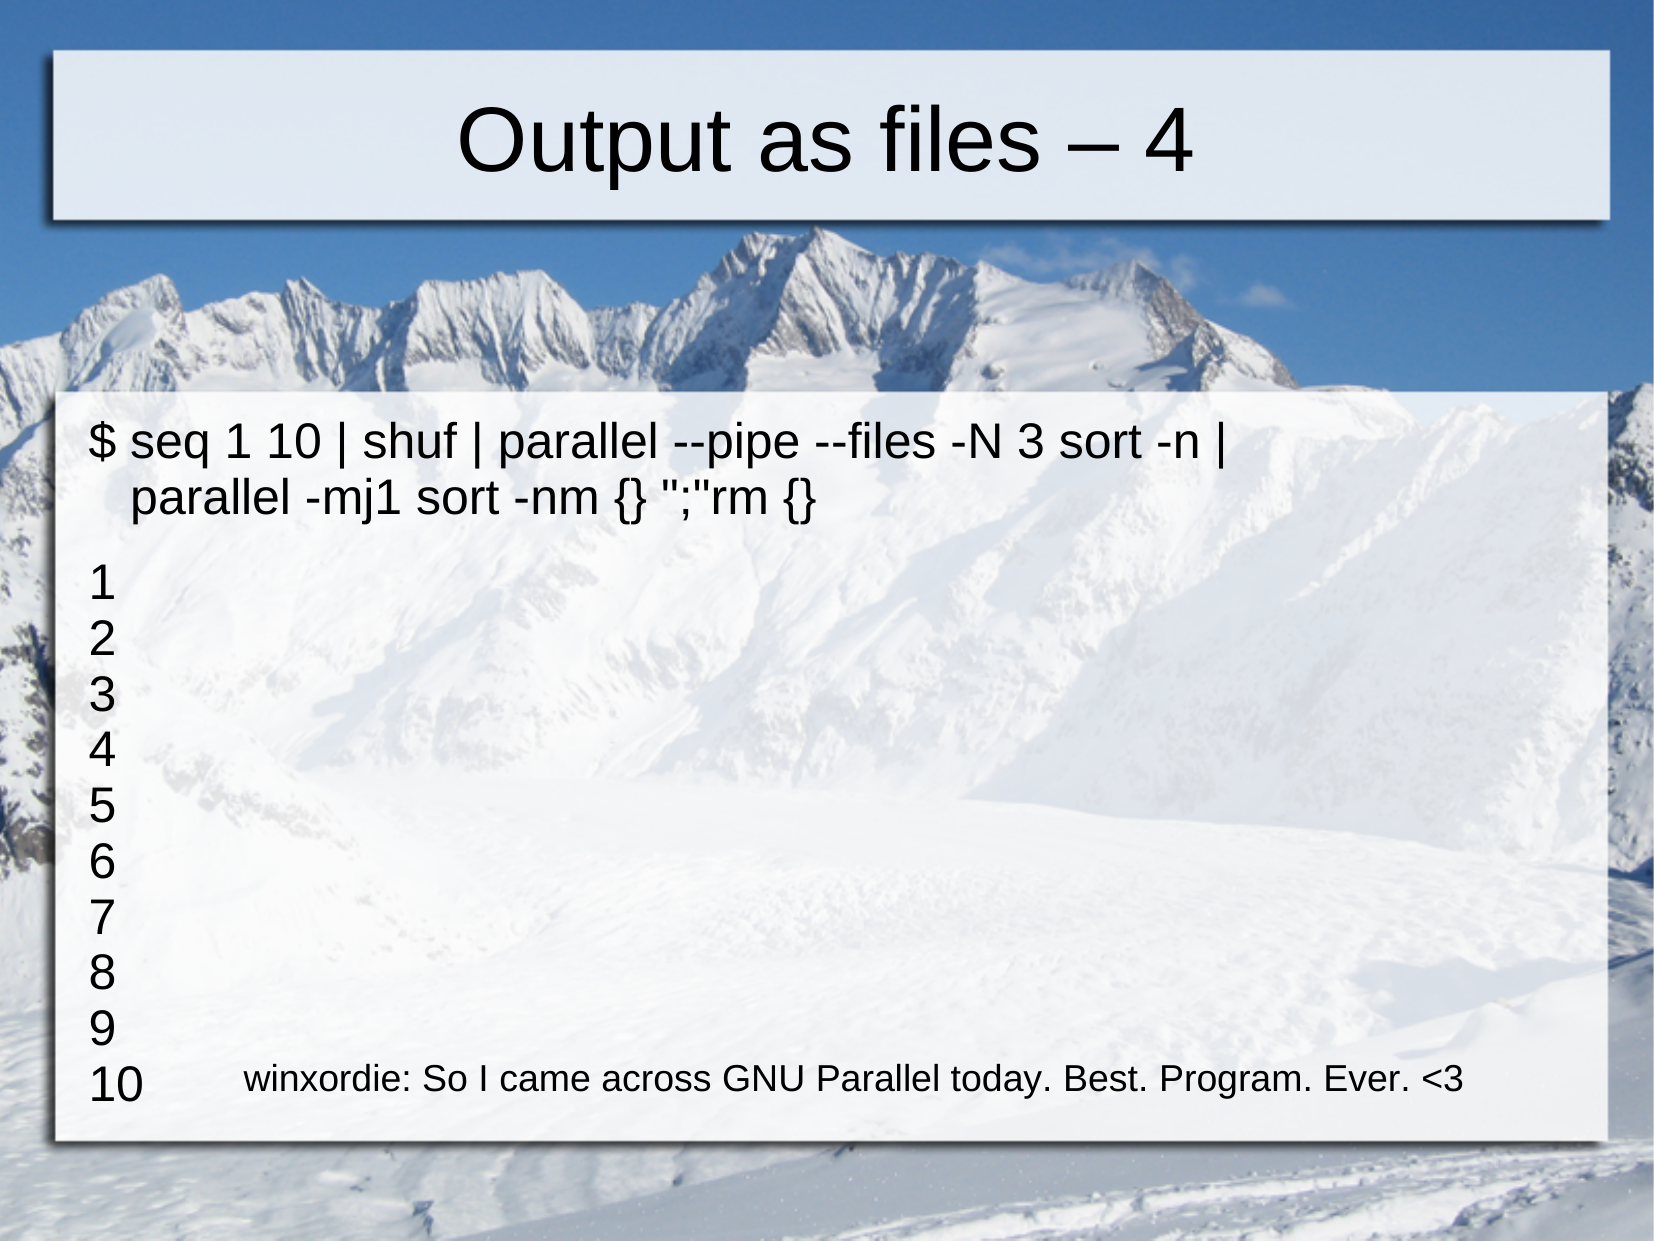

# Output as files – 4
$ seq 1 10 | shuf | parallel --pipe --files -N 3 sort -n |
 parallel -mj1 sort -nm {} ";"rm {}
1
2
3
4
5
6
7
8
9
10
winxordie: So I came across GNU Parallel today. Best. Program. Ever. <3